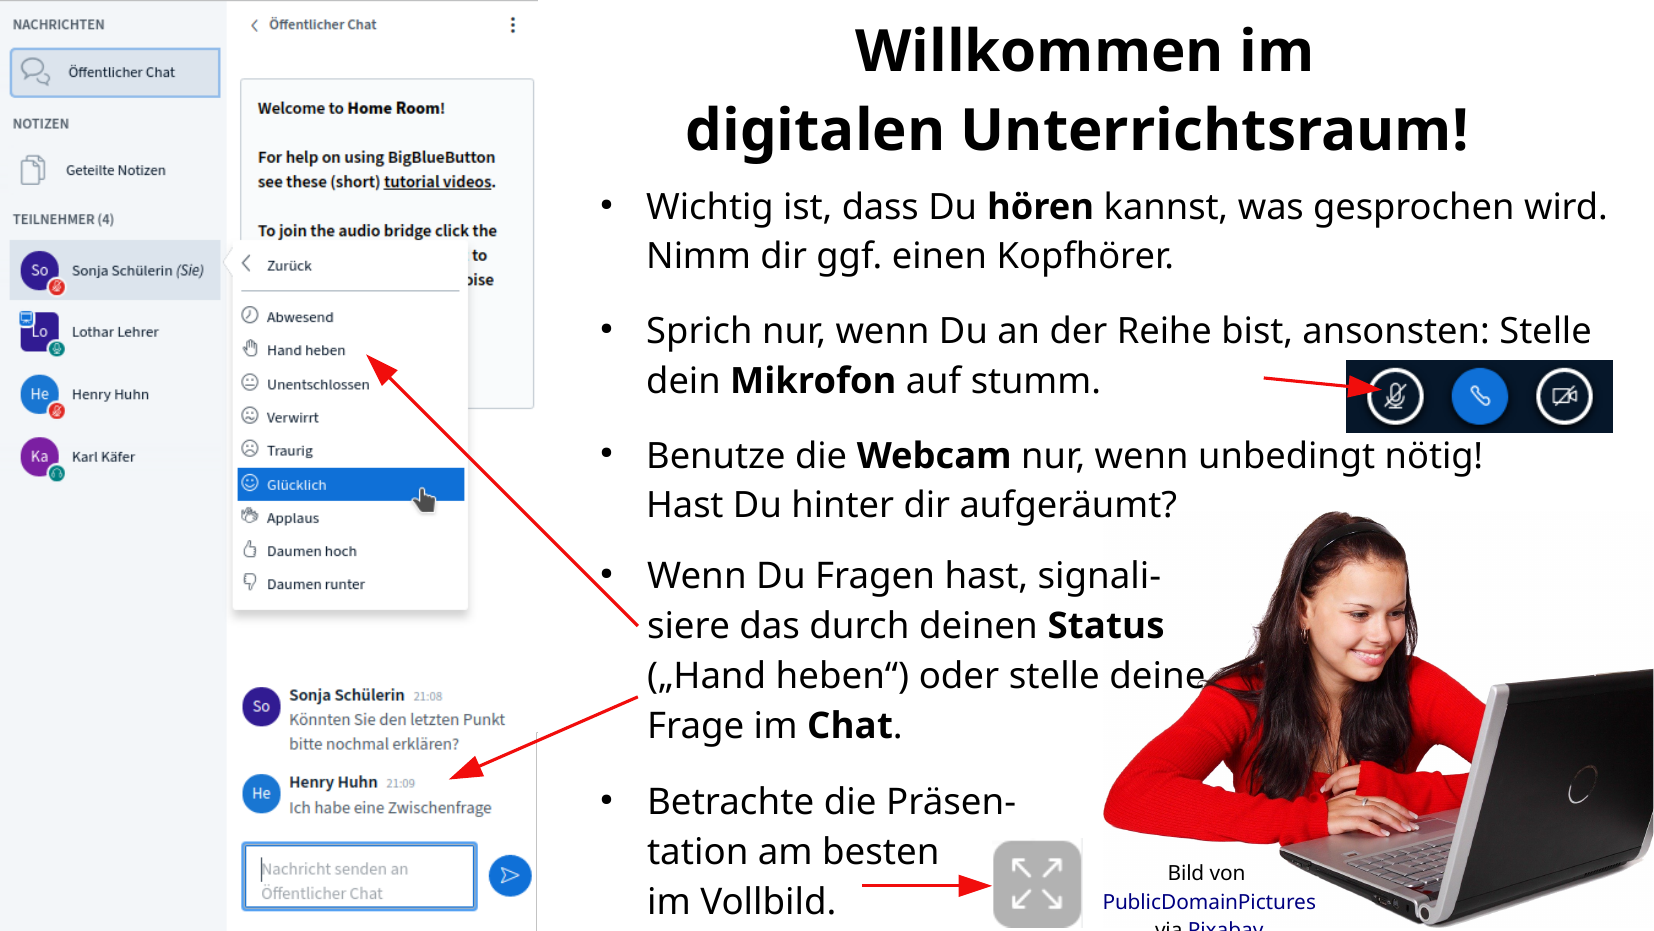

# Willkommen im digitalen Unterrichtsraum!
Wichtig ist, dass Du hören kannst, was gesprochen wird. Nimm dir ggf. einen Kopfhörer.
Sprich nur, wenn Du an der Reihe bist, ansonsten: Stelle dein Mikrofon auf stumm.
Benutze die Webcam nur, wenn unbedingt nötig!
Hast Du hinter dir aufgeräumt?
Bild von PublicDomainPicturesvia Pixabay
Wenn Du Fragen hast, signali-siere das durch deinen Status („Hand heben“) oder stelle deine Frage im Chat.
Betrachte die Präsen-
tation am besten
im Vollbild.